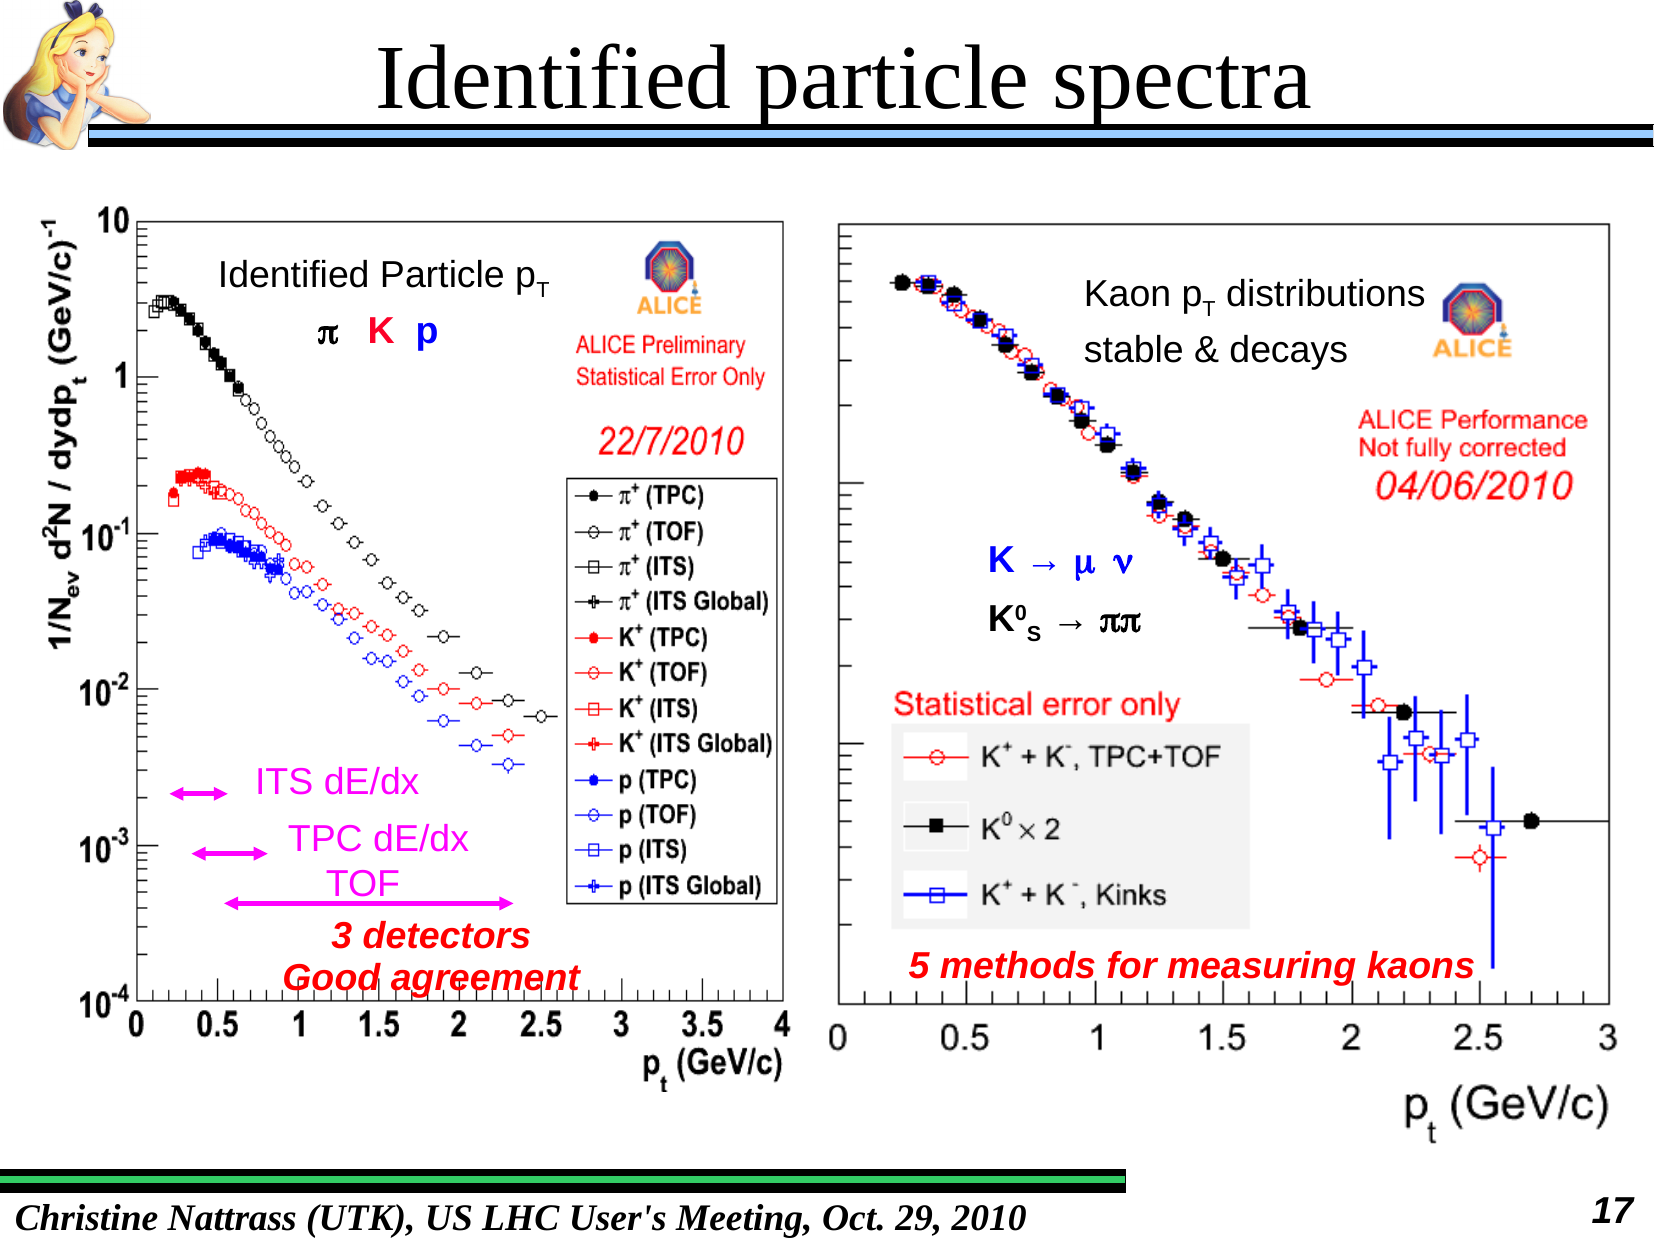

# Identified particle spectra
Identified Particle pT
 K p
ITS dE/dx
TPC dE/dx
TOF
Kaon pT distributions
stable & decays
K → 
K0S → 
3 detectors
Good agreement
5 methods for measuring kaons
17